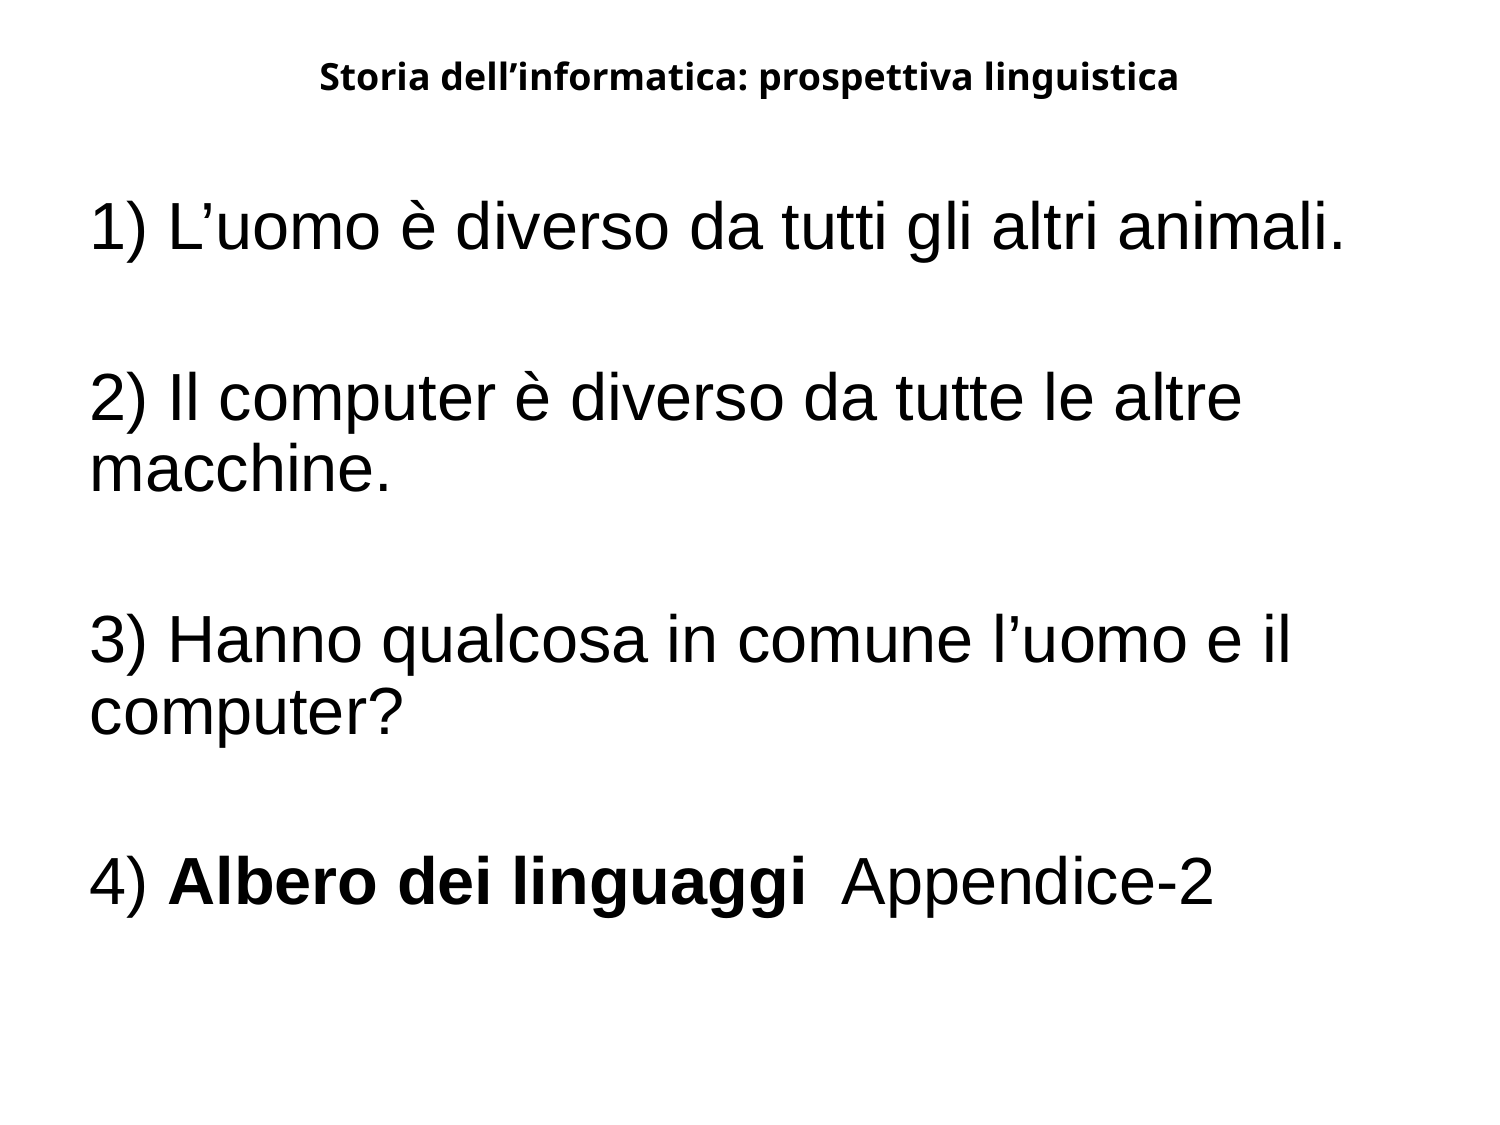

# Storia dell’informatica: prospettiva linguistica
1) L’uomo è diverso da tutti gli altri animali.
2) Il computer è diverso da tutte le altre macchine.
3) Hanno qualcosa in comune l’uomo e il computer?
4) Albero dei linguaggi Appendice-2